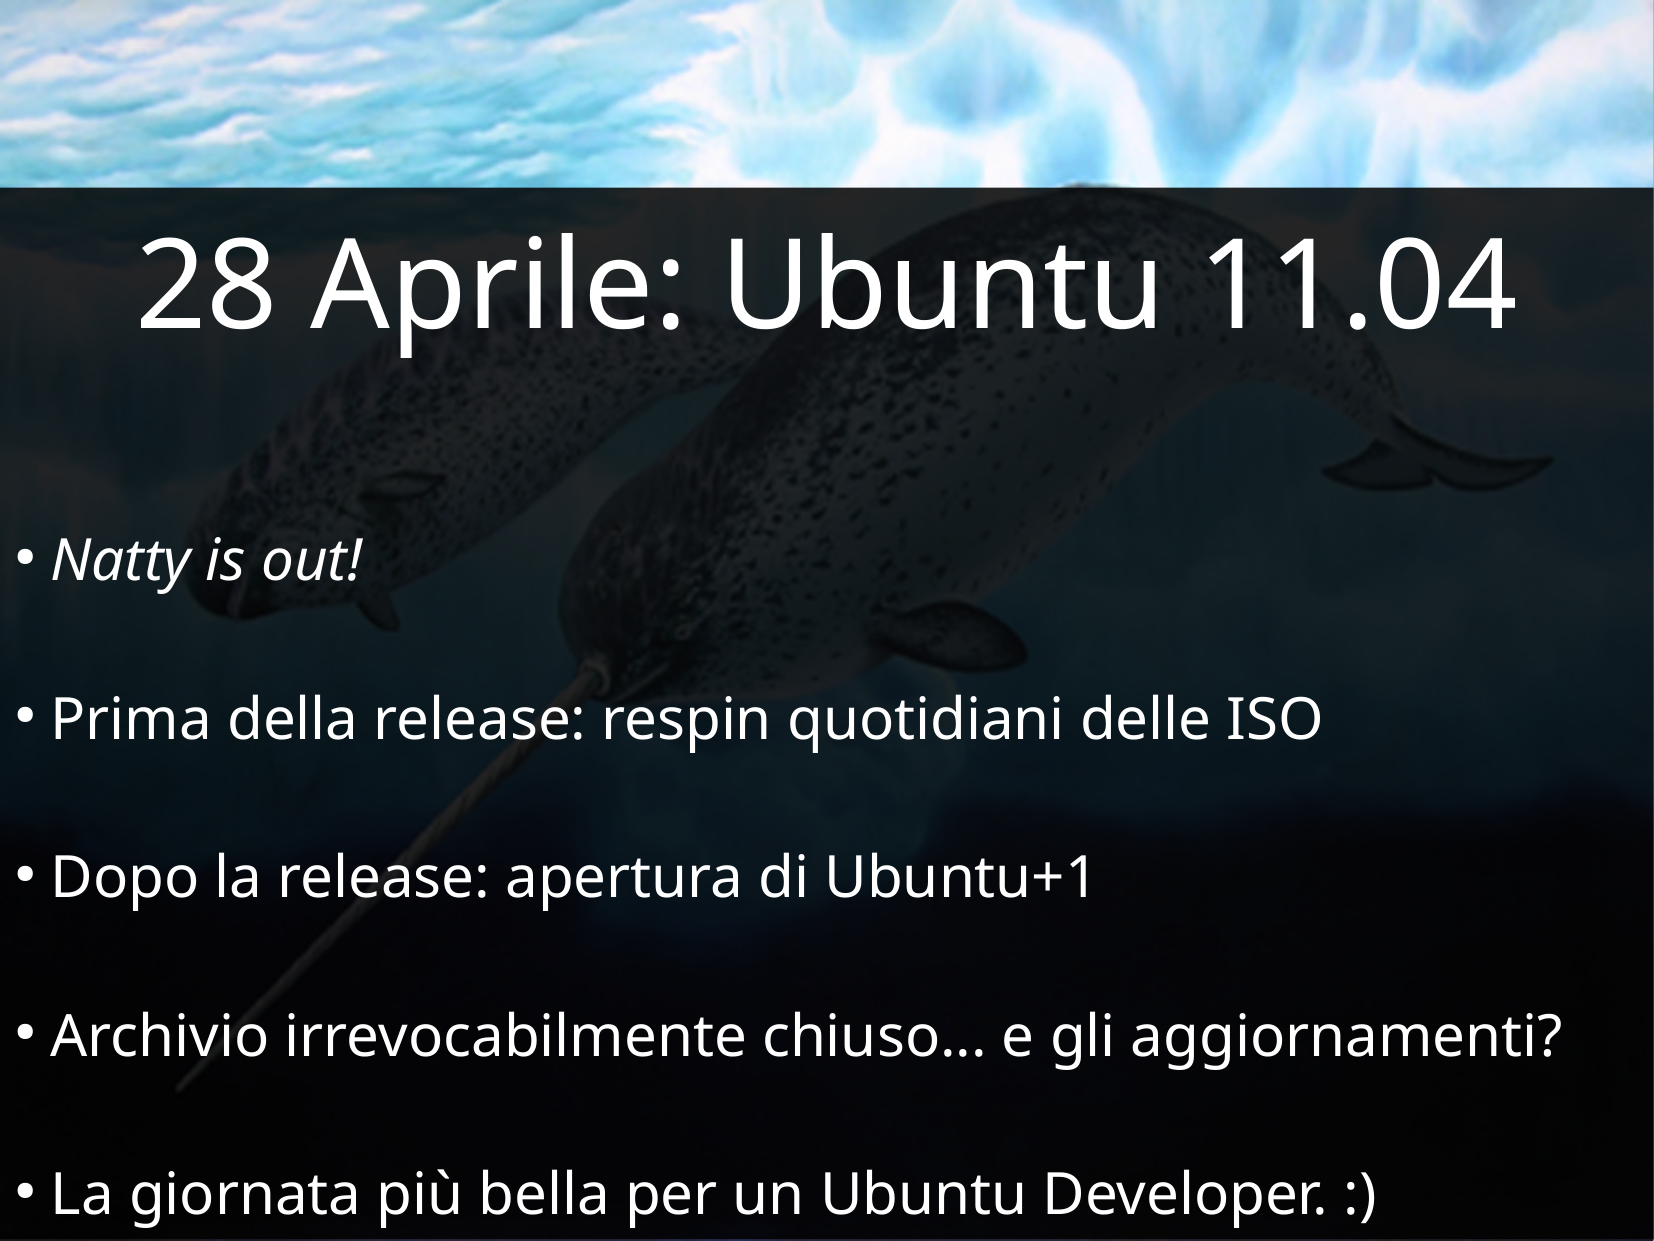

28 Aprile: Ubuntu 11.04
 Natty is out!
 Prima della release: respin quotidiani delle ISO
 Dopo la release: apertura di Ubuntu+1
 Archivio irrevocabilmente chiuso... e gli aggiornamenti?
 La giornata più bella per un Ubuntu Developer. :)